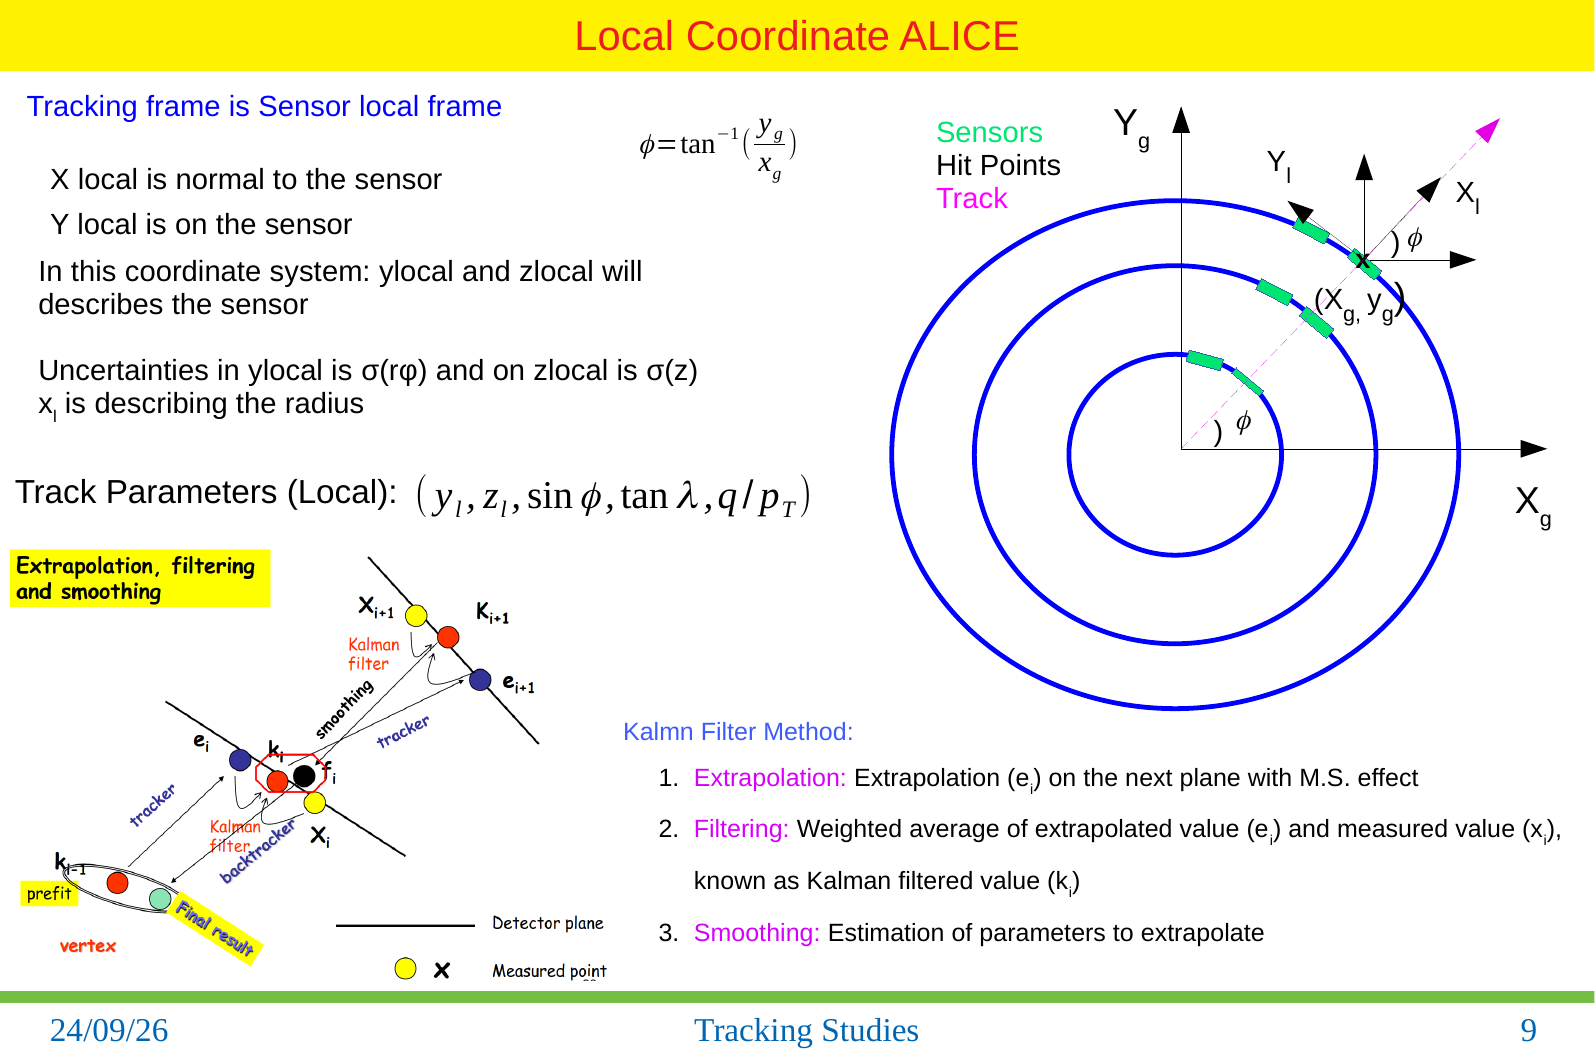

# Local Coordinate ALICE
Tracking frame is Sensor local frame
Yg
Sensors
Hit Points
Track
Yl
X local is normal to the sensor
Y local is on the sensor
Xl
)
x
In this coordinate system: ylocal and zlocal will describes the sensor
Uncertainties in ylocal is σ(rφ) and on zlocal is σ(z)
xl is describing the radius
(Xg, yg)
)
Track Parameters (Local):
Xg
Kalmn Filter Method:
Extrapolation: Extrapolation (ei) on the next plane with M.S. effect
Filtering: Weighted average of extrapolated value (ei) and measured value (xi),
known as Kalman filtered value (ki)
Smoothing: Estimation of parameters to extrapolate
 Tracking Studies
9